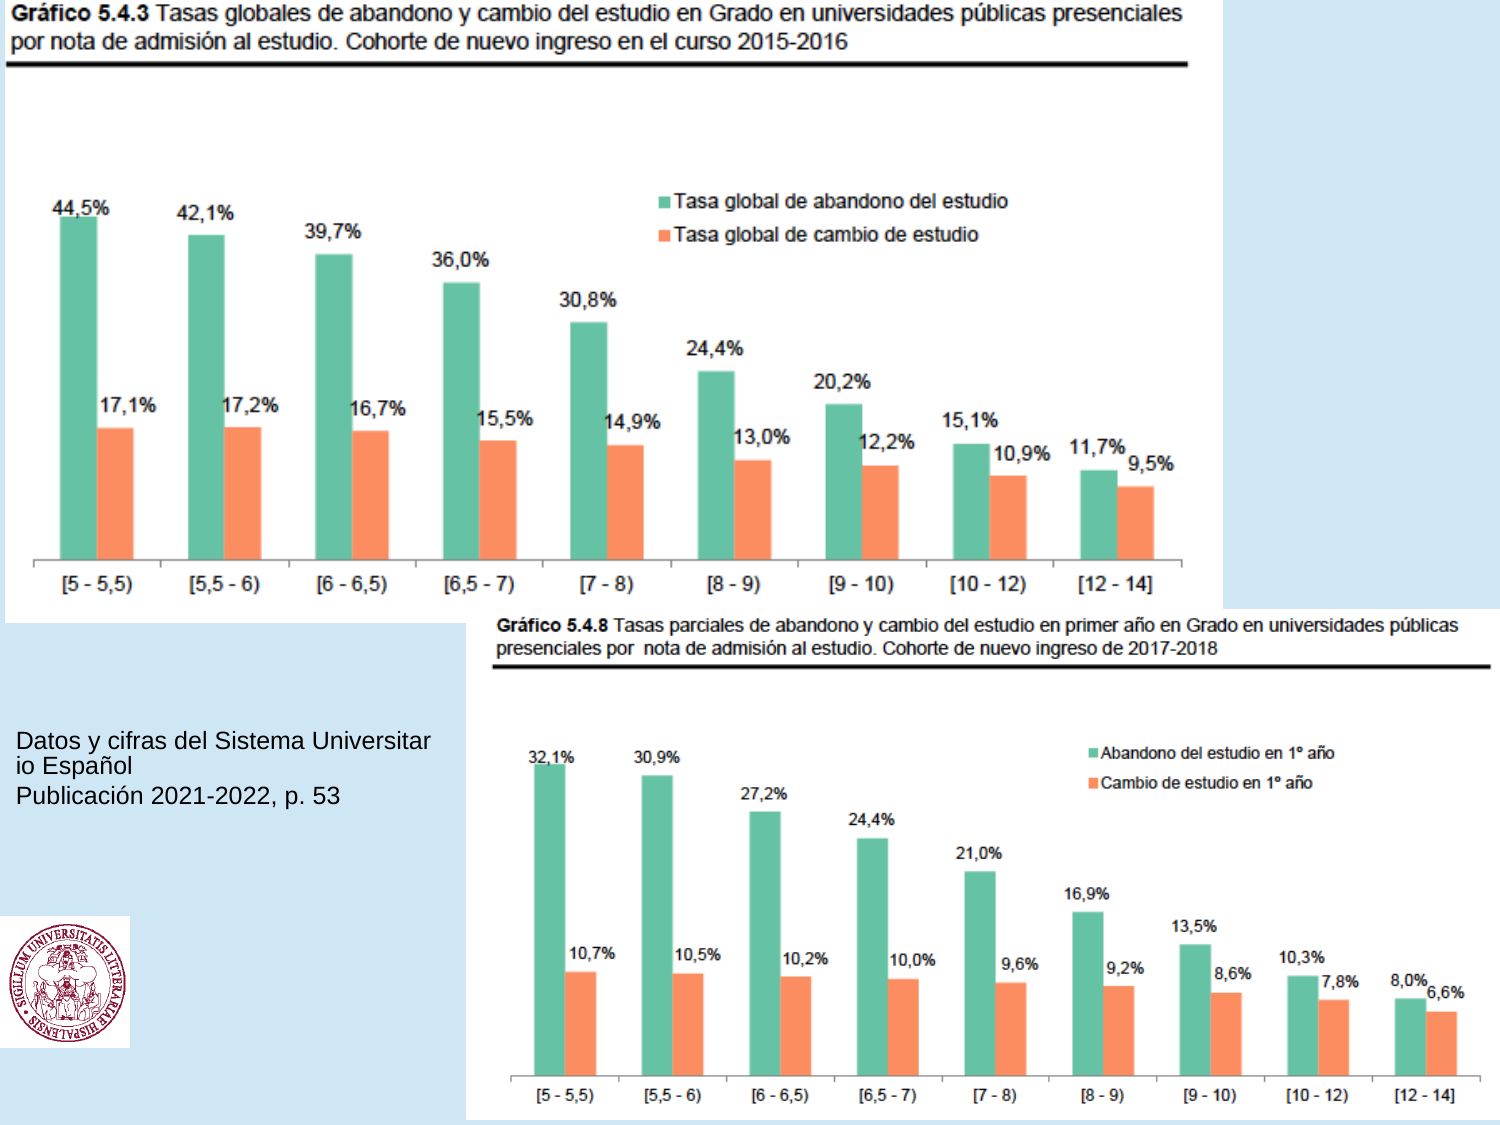

Datos y cifras del Sistema Universitario Español
Publicación 2021-2022, p. 53